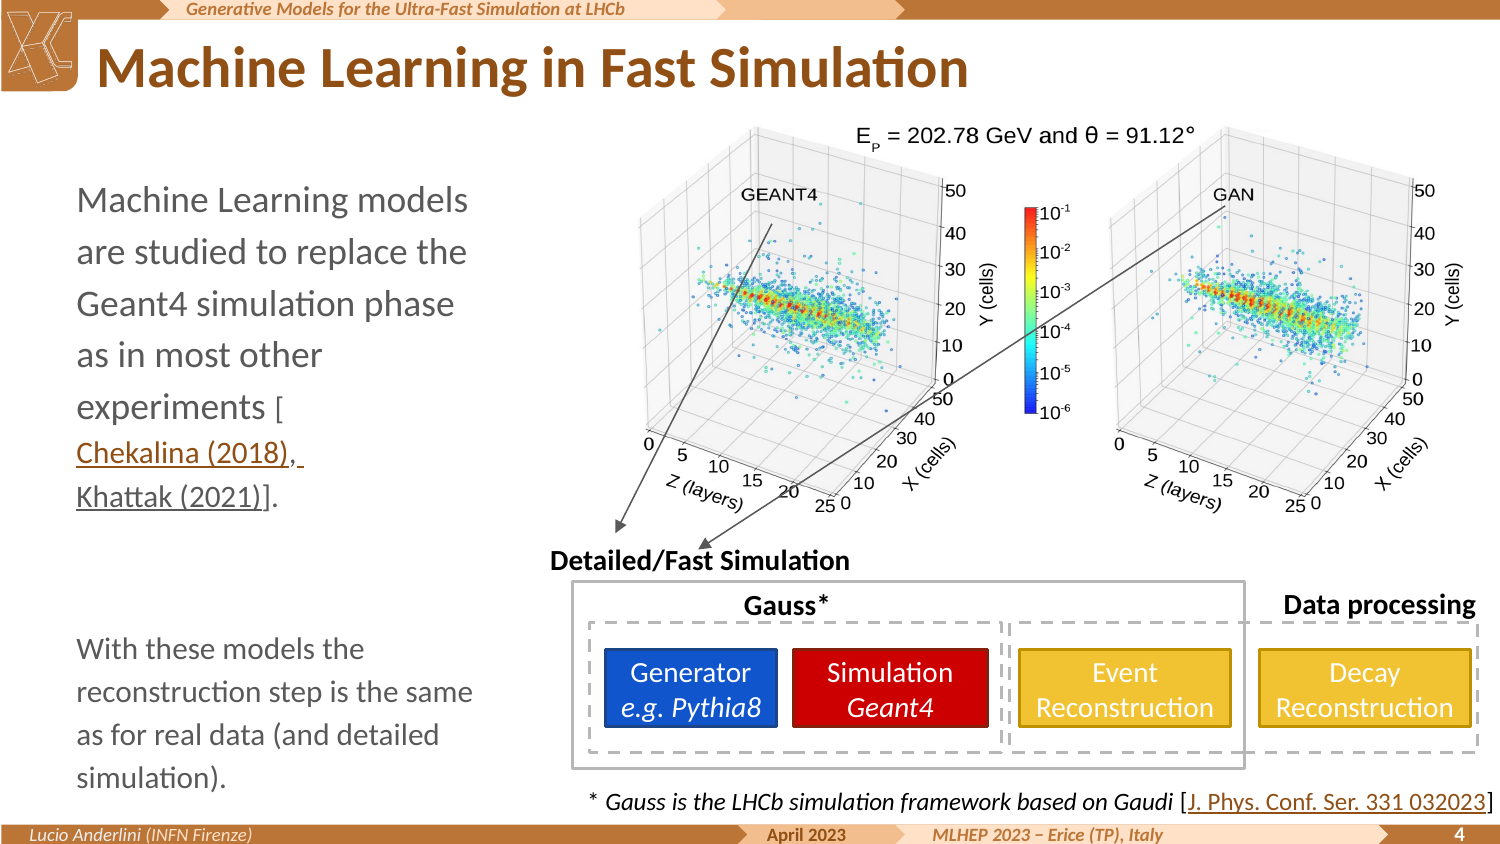

Machine Learning in Fast Simulation
# Machine Learning models are studied to replace the Geant4 simulation phase as in most other experiments [Chekalina (2018), Khattak (2021)].
With these models the reconstruction step is the same as for real data (and detailed simulation).
Detailed/Fast Simulation
Data processing
Gauss*
Generator
e.g. Pythia8
Simulation
Geant4
Event
Reconstruction
Decay Reconstruction
* Gauss is the LHCb simulation framework based on Gaudi [J. Phys. Conf. Ser. 331 032023]